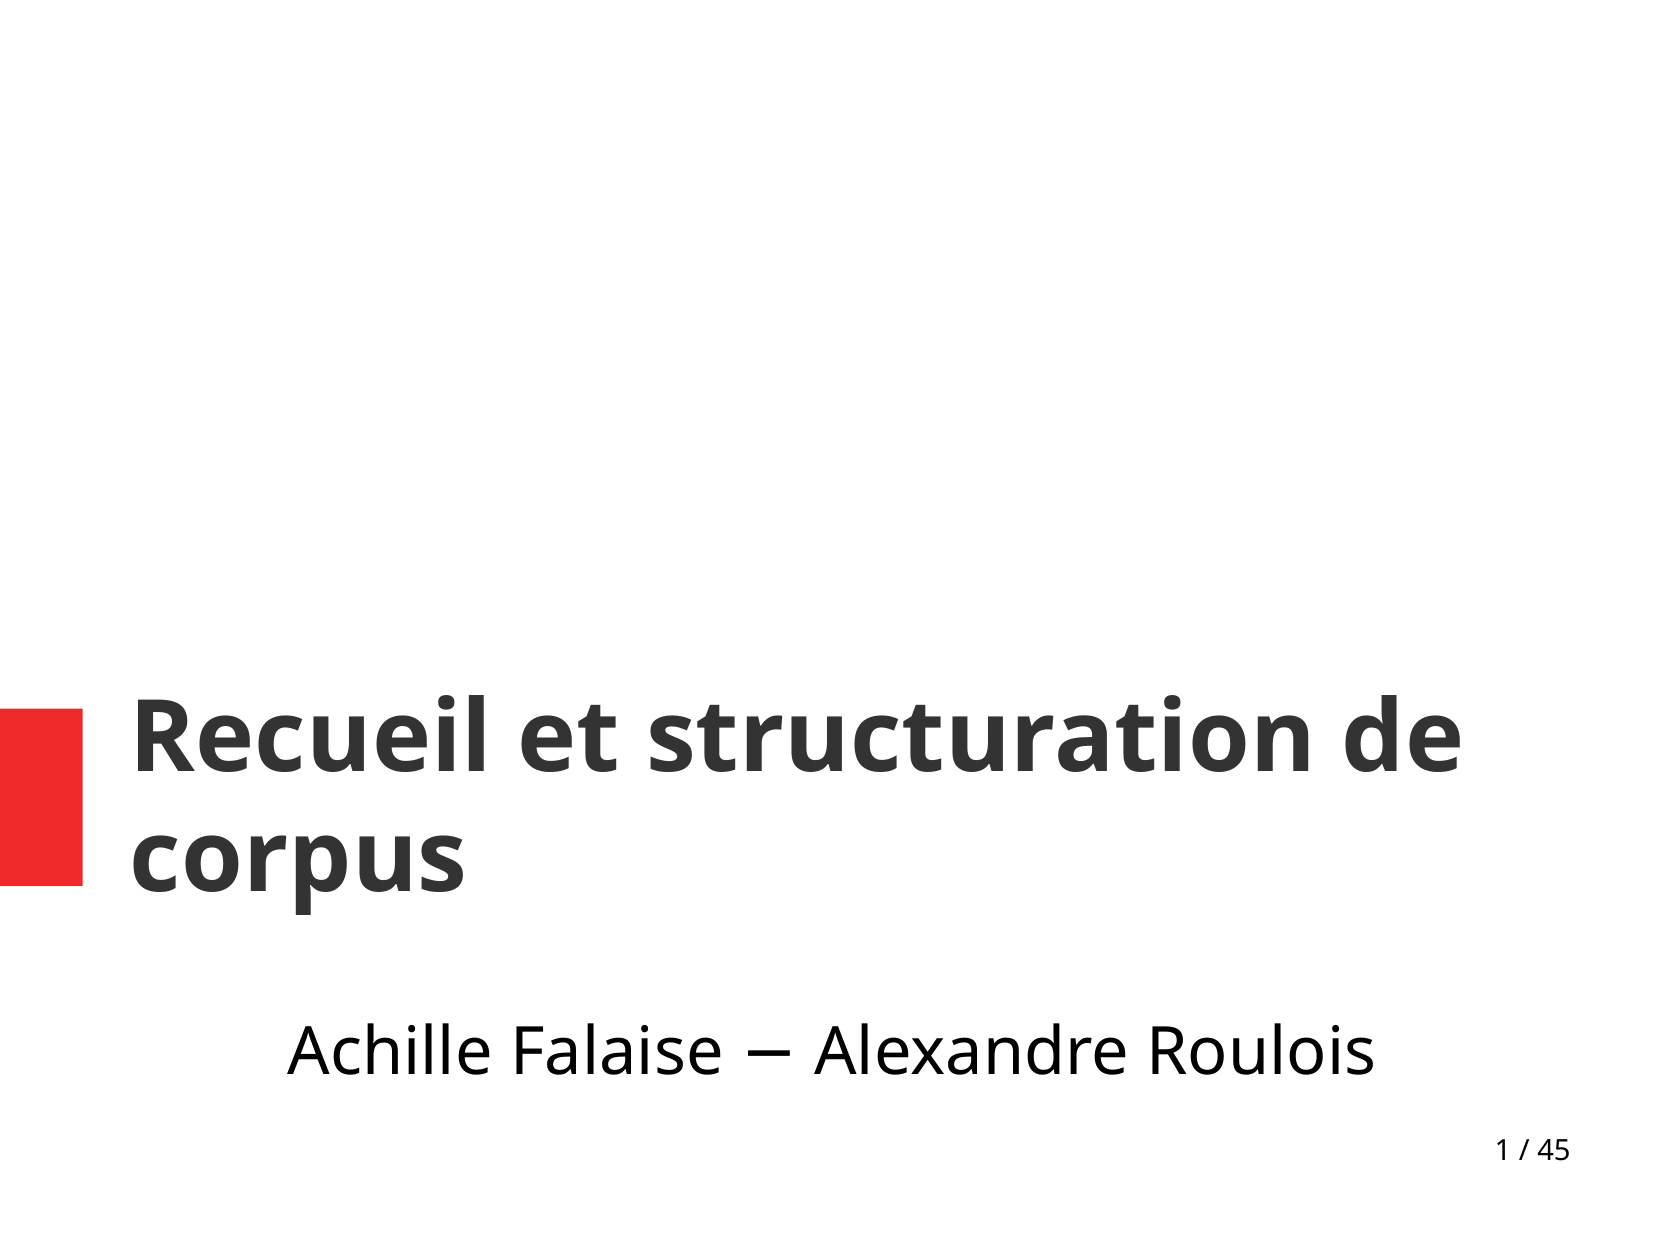

# Recueil et structuration de corpus
Achille Falaise − Alexandre Roulois
1